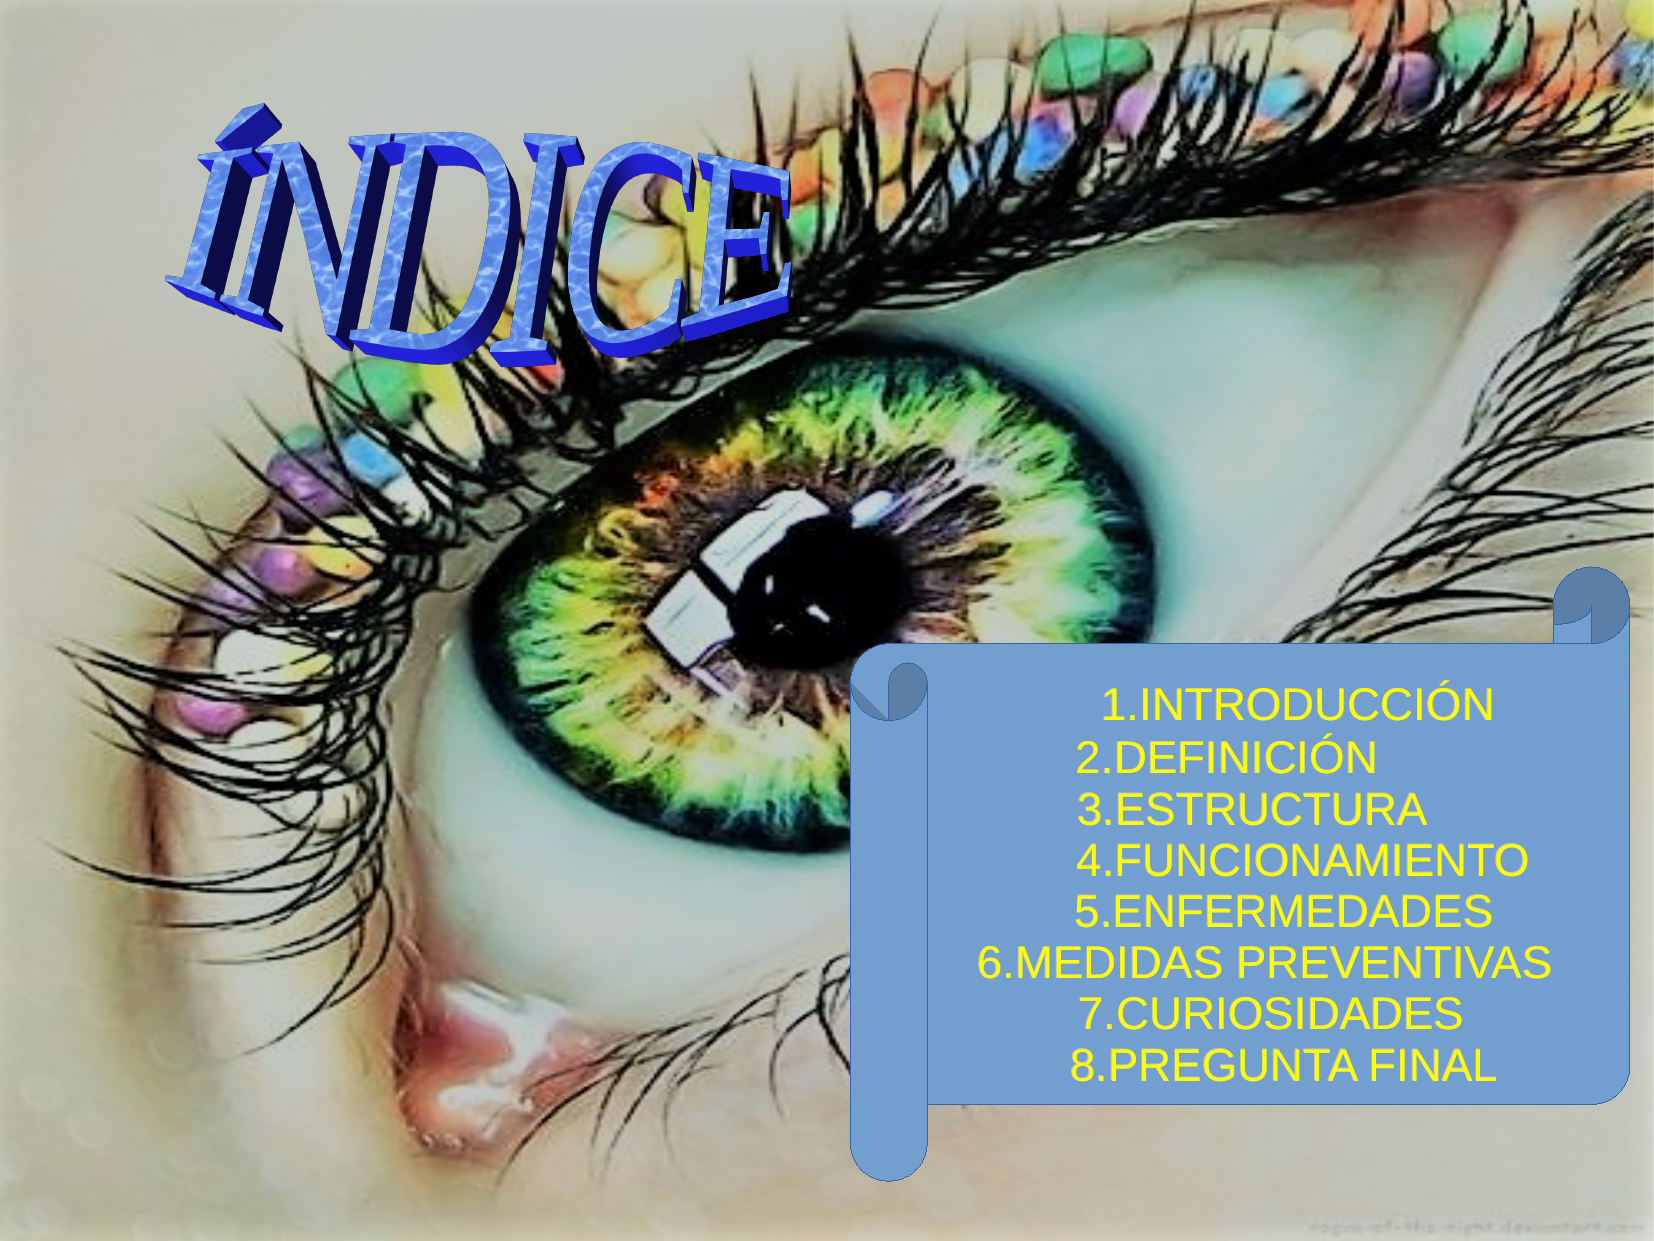

ÍNDICE
 1.INTRODUCCIÓN
 2.DEFINICIÓN
 3.ESTRUCTURA
 4.FUNCIONAMIENTO
 5.ENFERMEDADES
 6.MEDIDAS PREVENTIVAS
 7.CURIOSIDADES
 8.PREGUNTA FINAL